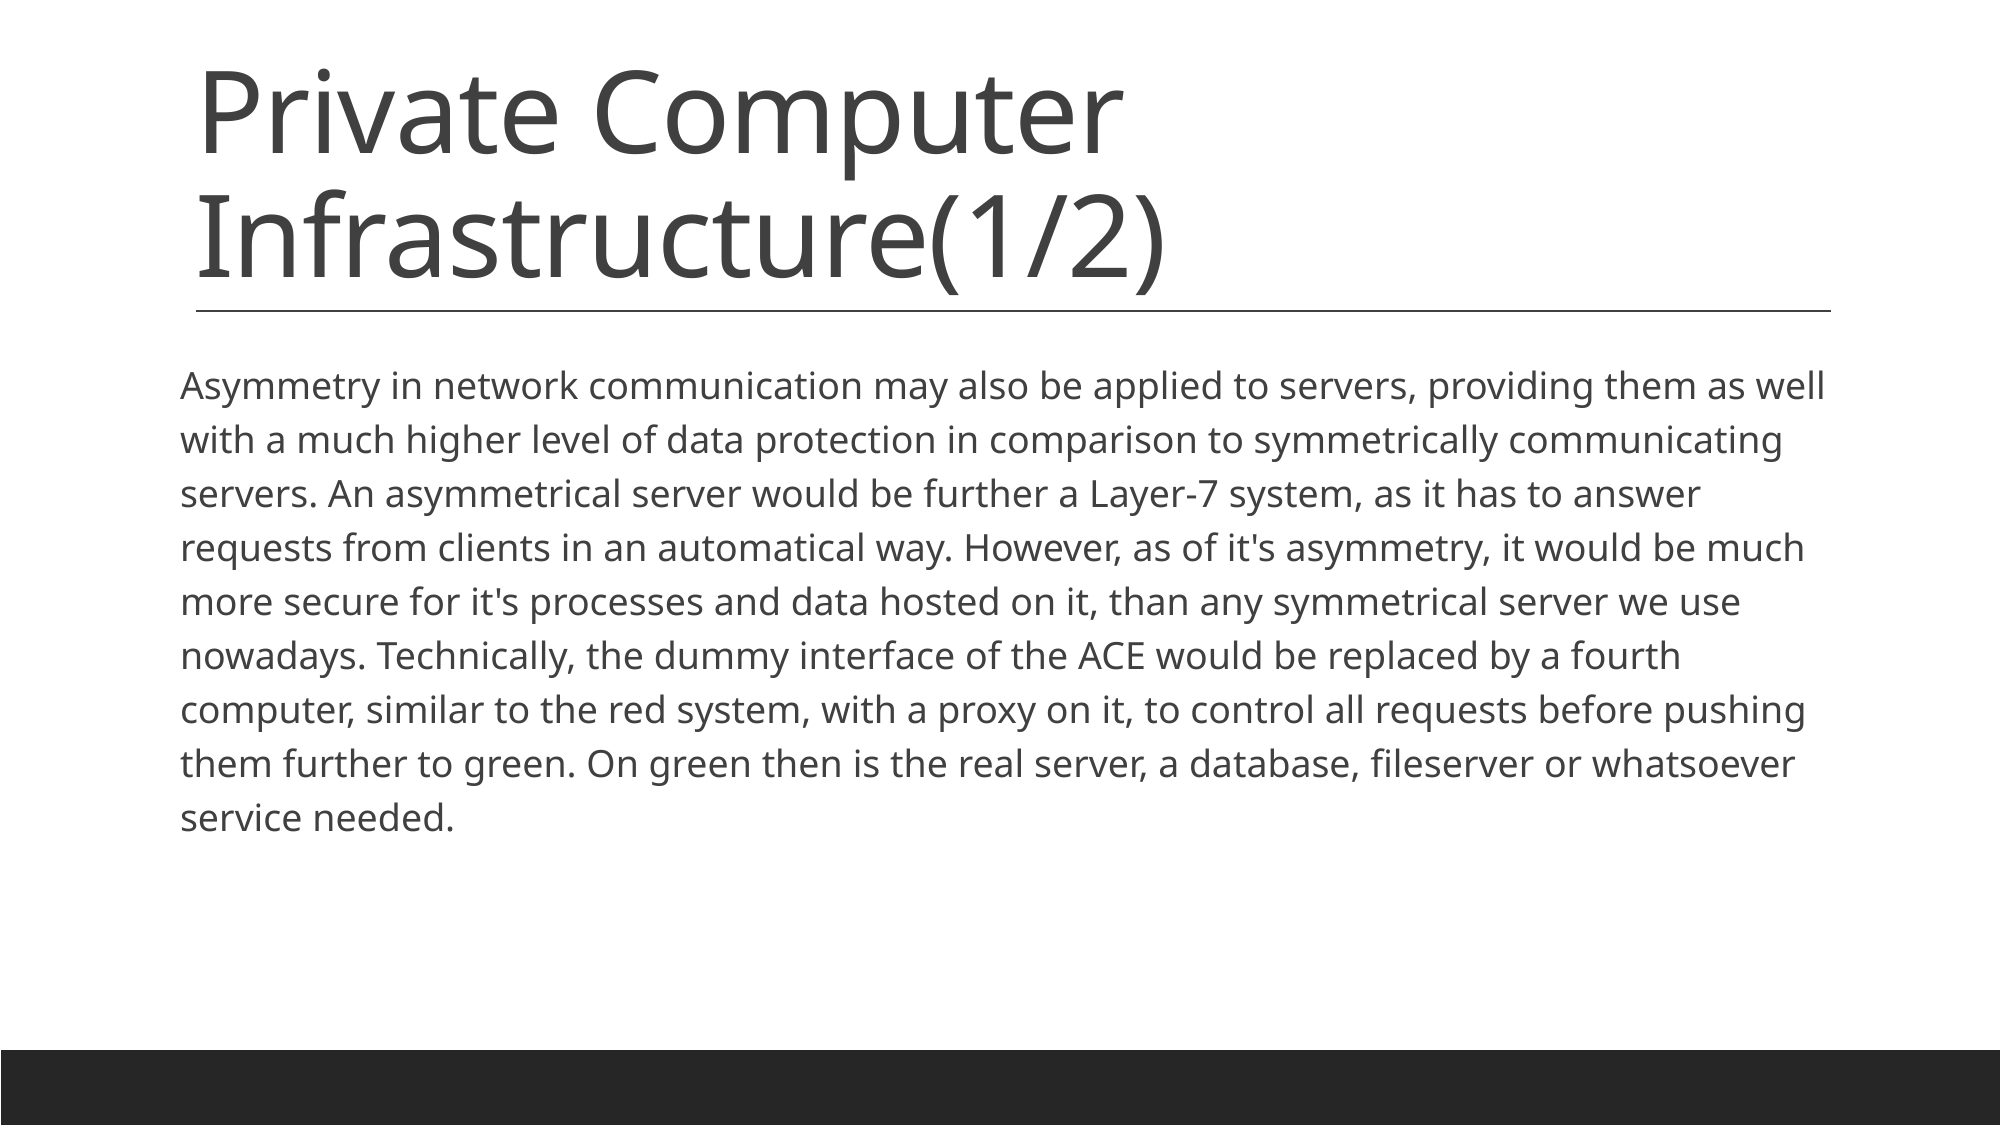

# Private Computer Infrastructure(1/2)
Asymmetry in network communication may also be applied to servers, providing them as well with a much higher level of data protection in comparison to symmetrically communicating servers. An asymmetrical server would be further a Layer-7 system, as it has to answer requests from clients in an automatical way. However, as of it's asymmetry, it would be much more secure for it's processes and data hosted on it, than any symmetrical server we use nowadays. Technically, the dummy interface of the ACE would be replaced by a fourth computer, similar to the red system, with a proxy on it, to control all requests before pushing them further to green. On green then is the real server, a database, fileserver or whatsoever service needed.